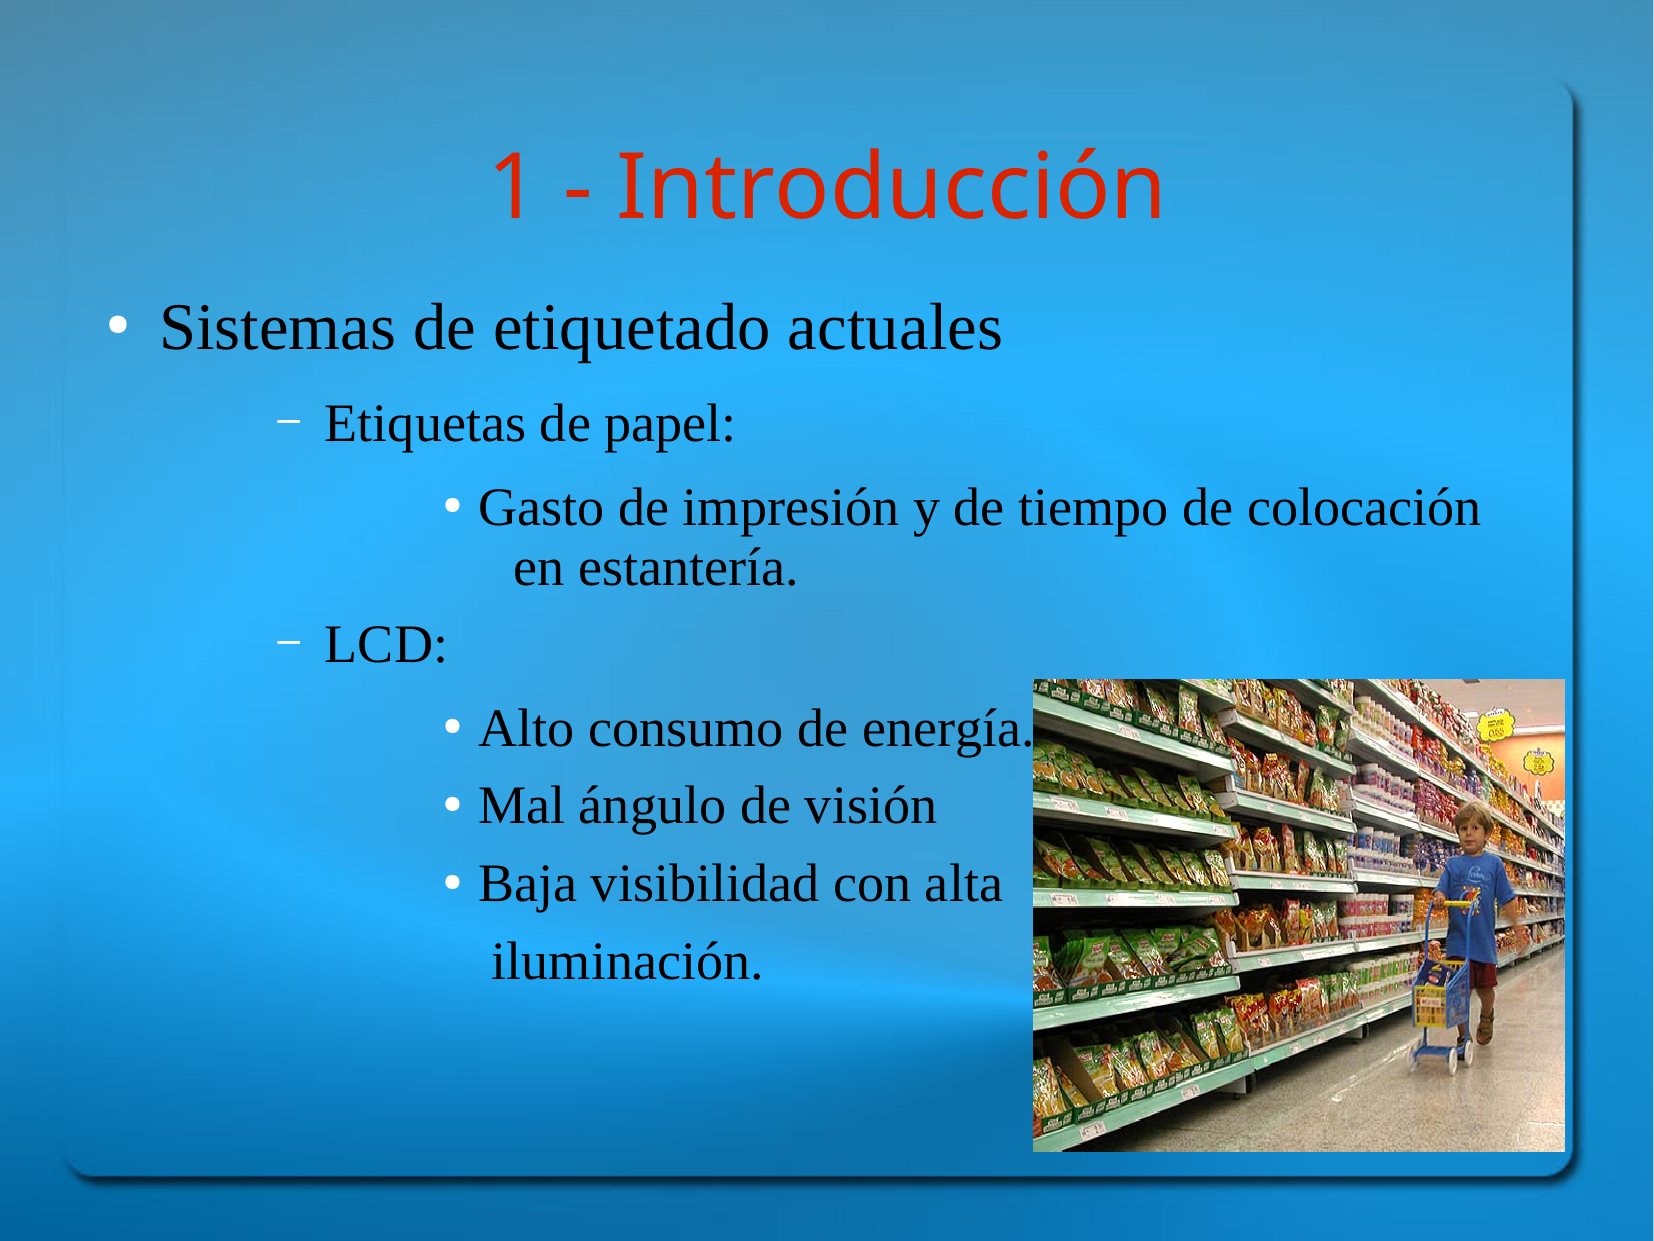

# 1 - Introducción
Sistemas de etiquetado actuales
Etiquetas de papel:
Gasto de impresión y de tiempo de colocación en estantería.
LCD:
Alto consumo de energía.
Mal ángulo de visión
Baja visibilidad con alta
 iluminación.